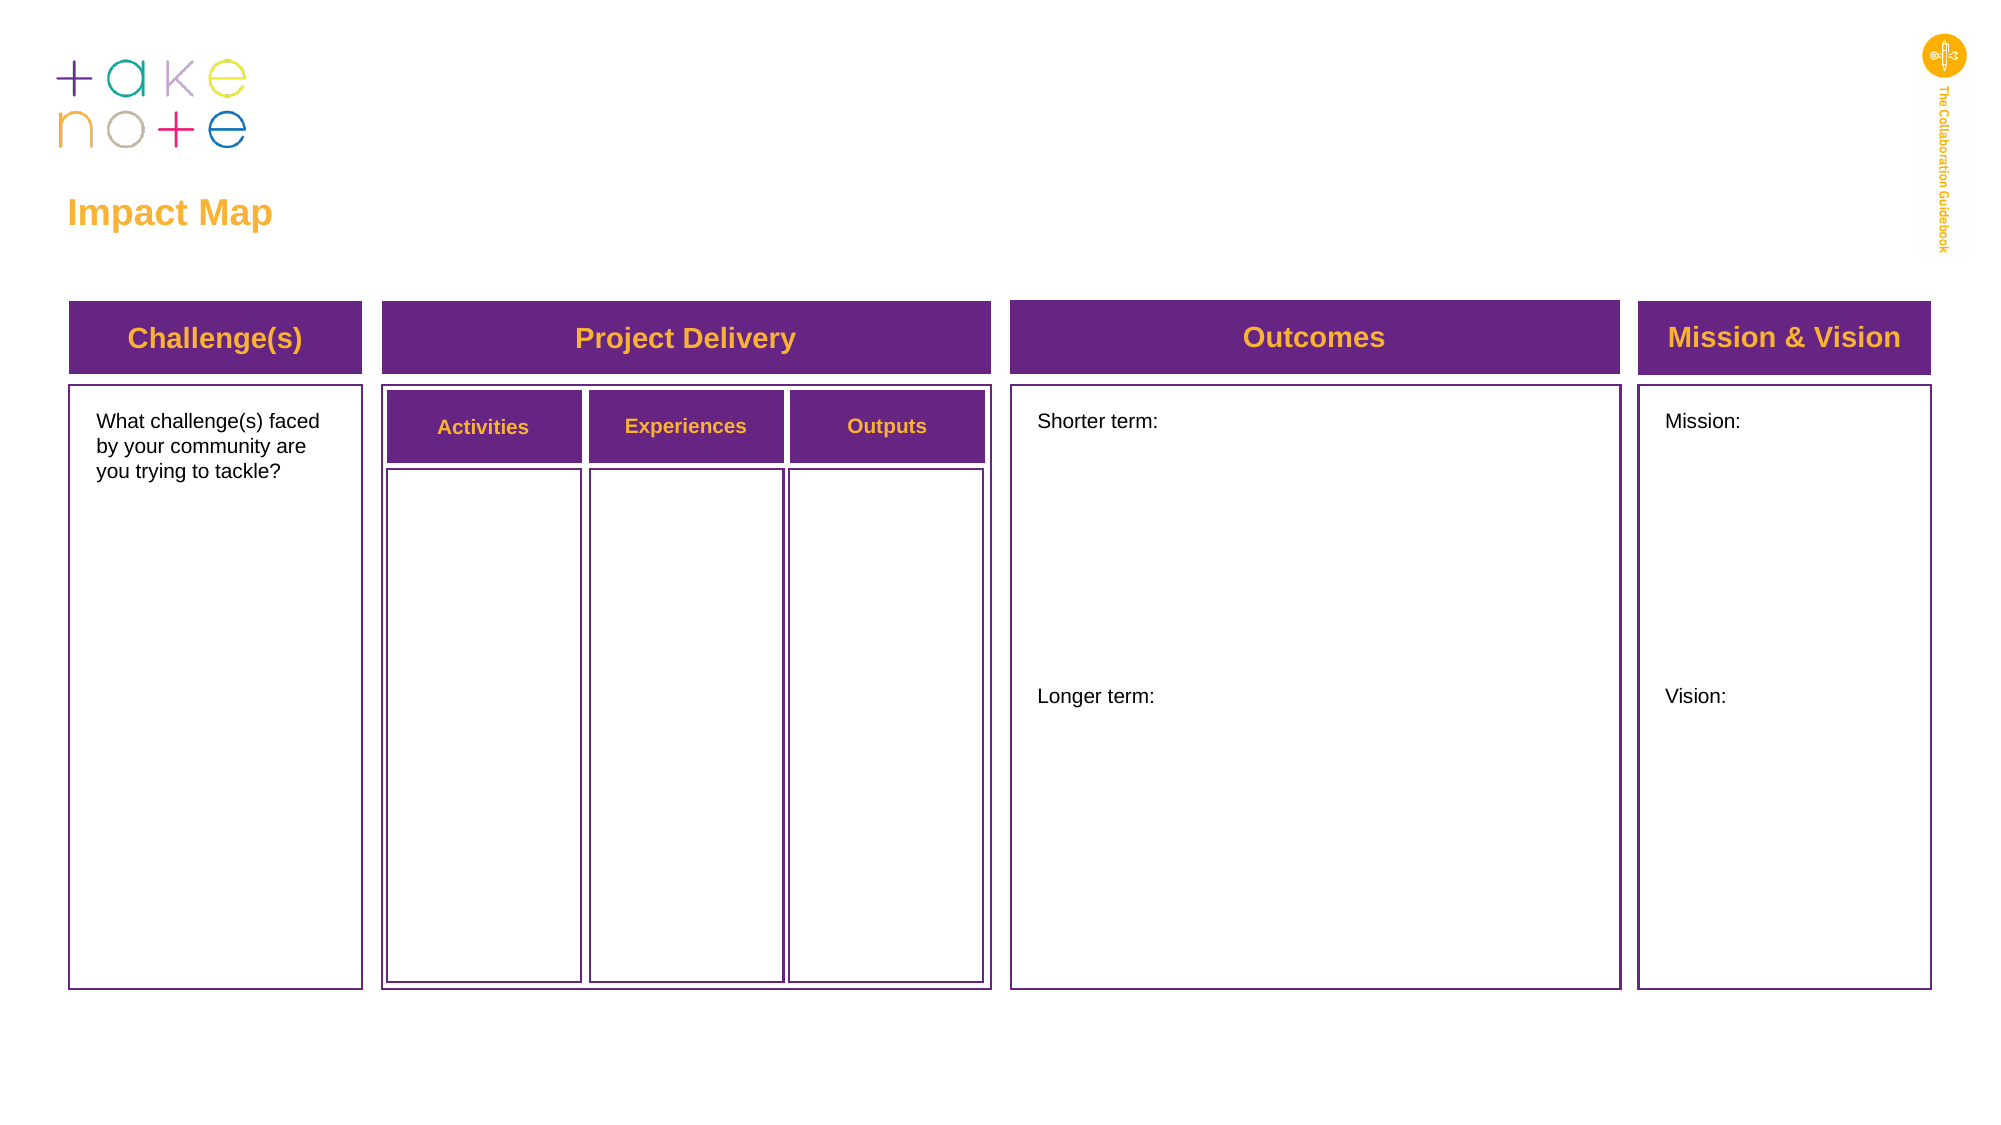

Impact Map
Mission & Vision
Outcomes
Project Delivery
Challenge(s)
What challenge(s) faced by your community are you trying to tackle?
Shorter term:
Longer term:
Mission:
Vision:
Experiences
Outputs
Activities